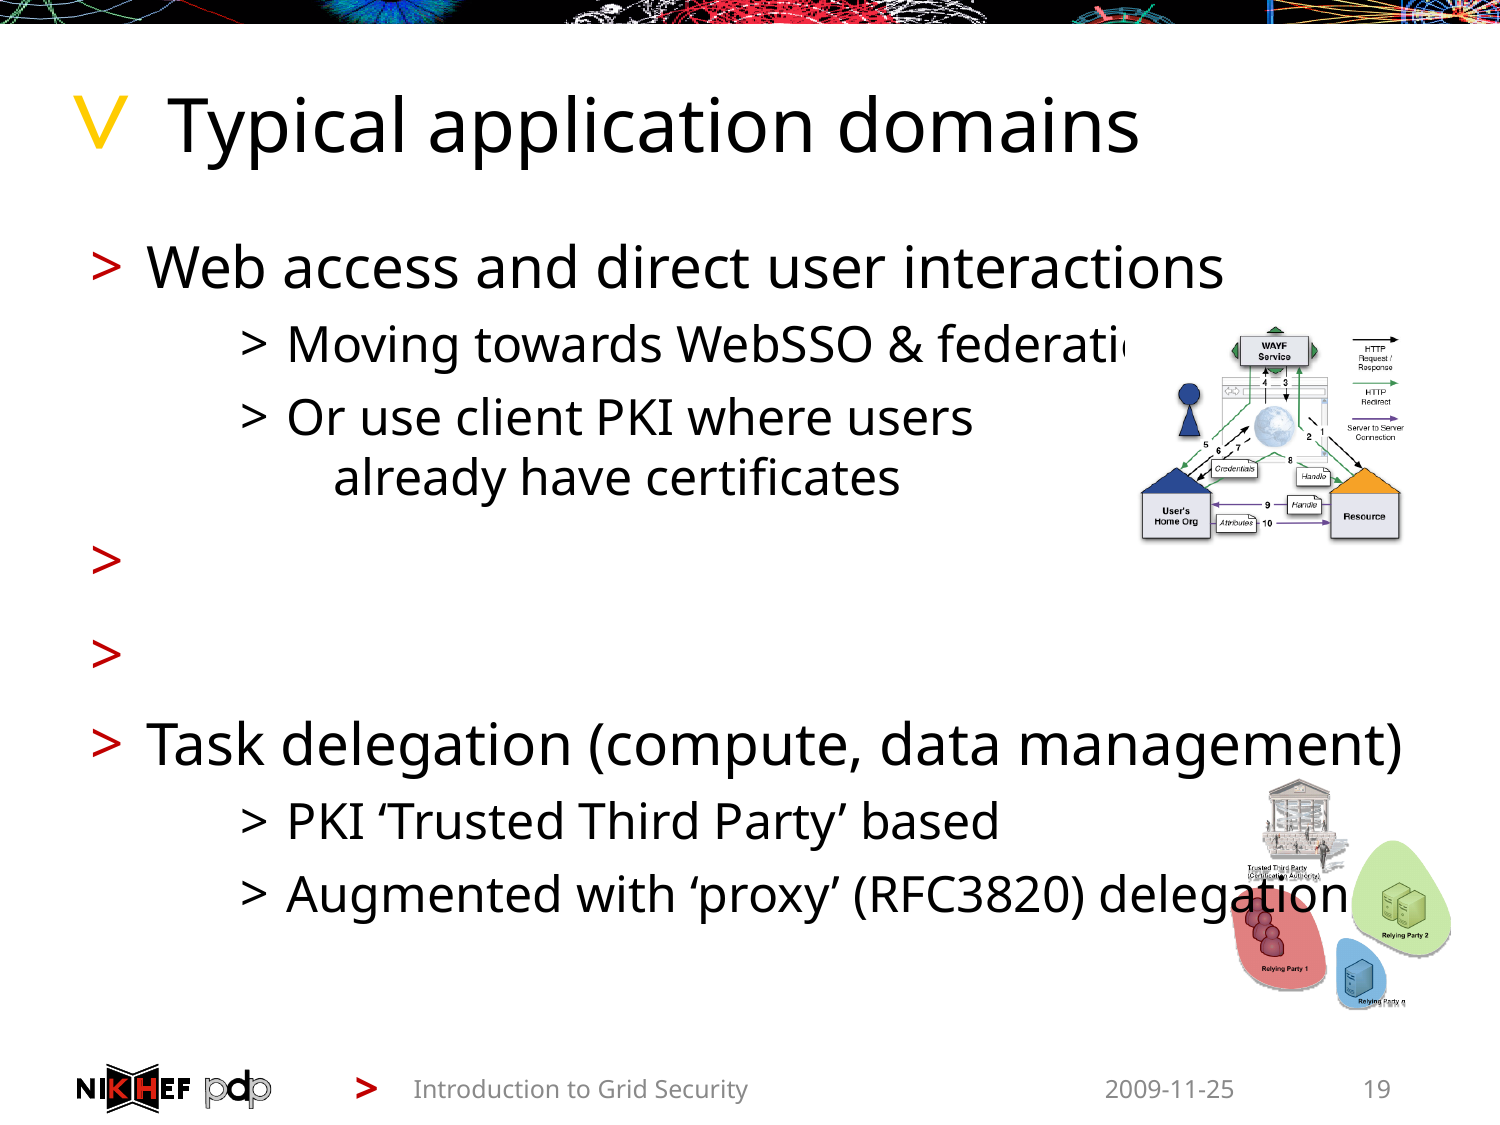

# Typical application domains
Web access and direct user interactions
Moving towards WebSSO & federations
Or use client PKI where users
already have certificates
Task delegation (compute, data management)
PKI ‘Trusted Third Party’ based
Augmented with ‘proxy’ (RFC3820) delegation
Introduction to Grid Security
2009-11-25
19